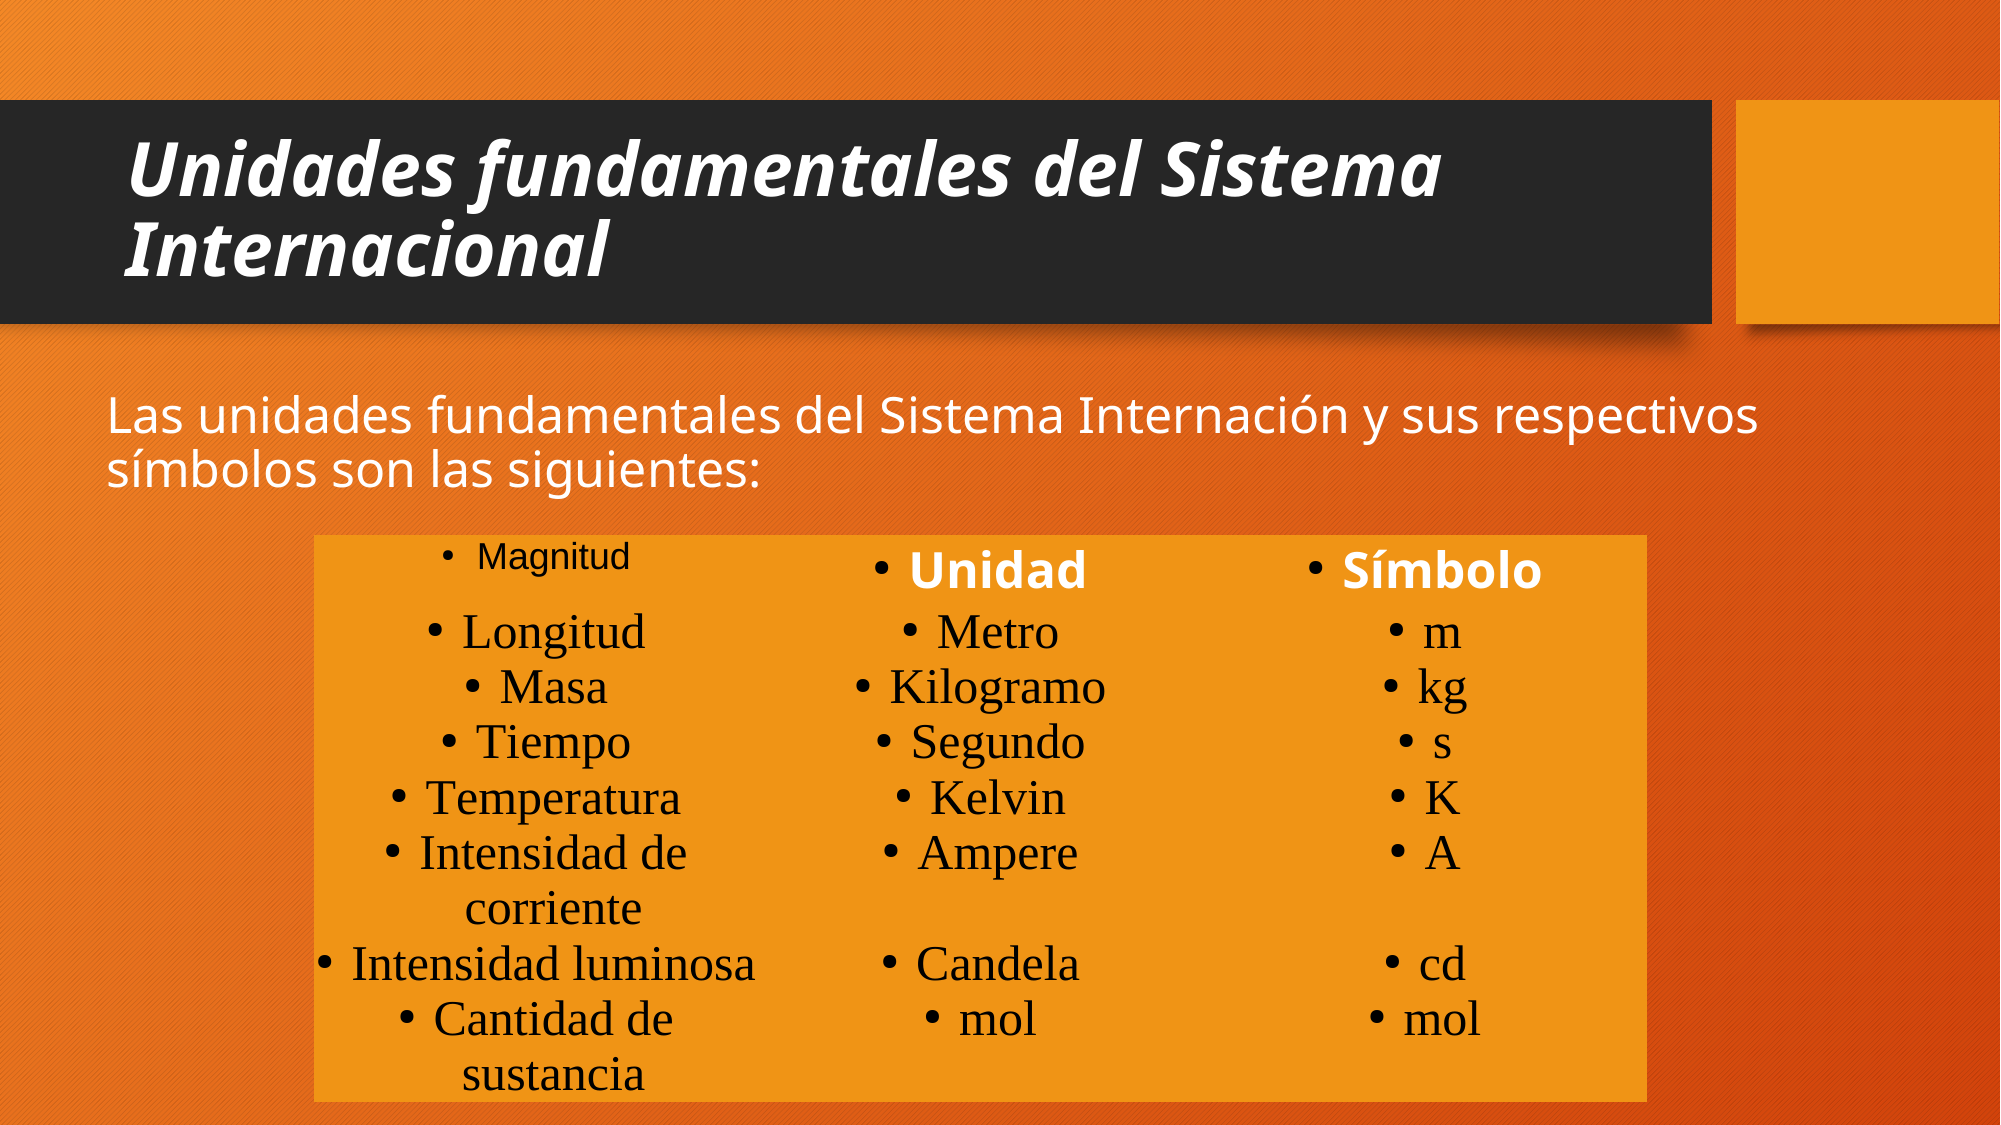

# Unidades fundamentales del Sistema Internacional
Las unidades fundamentales del Sistema Internación y sus respectivos símbolos son las siguientes:
| Magnitud | Unidad | Símbolo |
| --- | --- | --- |
| Longitud | Metro | m |
| Masa | Kilogramo | kg |
| Tiempo | Segundo | s |
| Temperatura | Kelvin | K |
| Intensidad de corriente | Ampere | A |
| Intensidad luminosa | Candela | cd |
| Cantidad de sustancia | mol | mol |